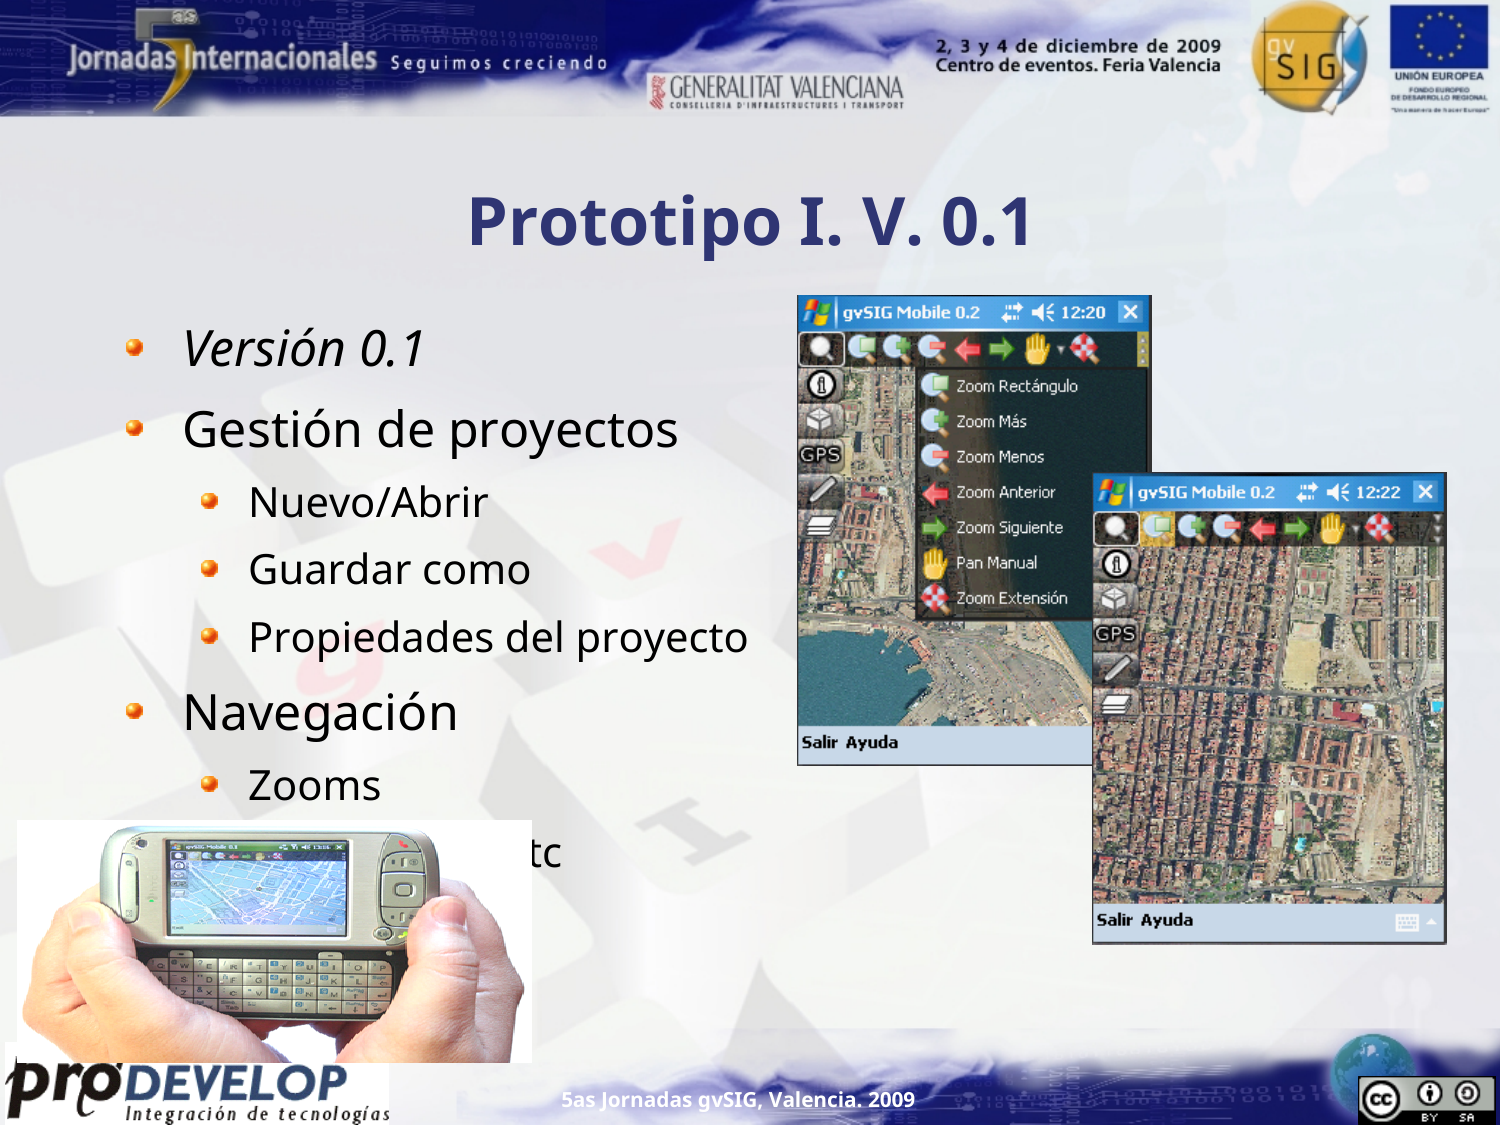

# Prototipo I. V. 0.1
Versión 0.1
Gestión de proyectos
Nuevo/Abrir
Guardar como
Propiedades del proyecto
Navegación
Zooms
Pan manual, etc
25/10/2006
9
Plan Difusión Interna gvSIG v. 2.0